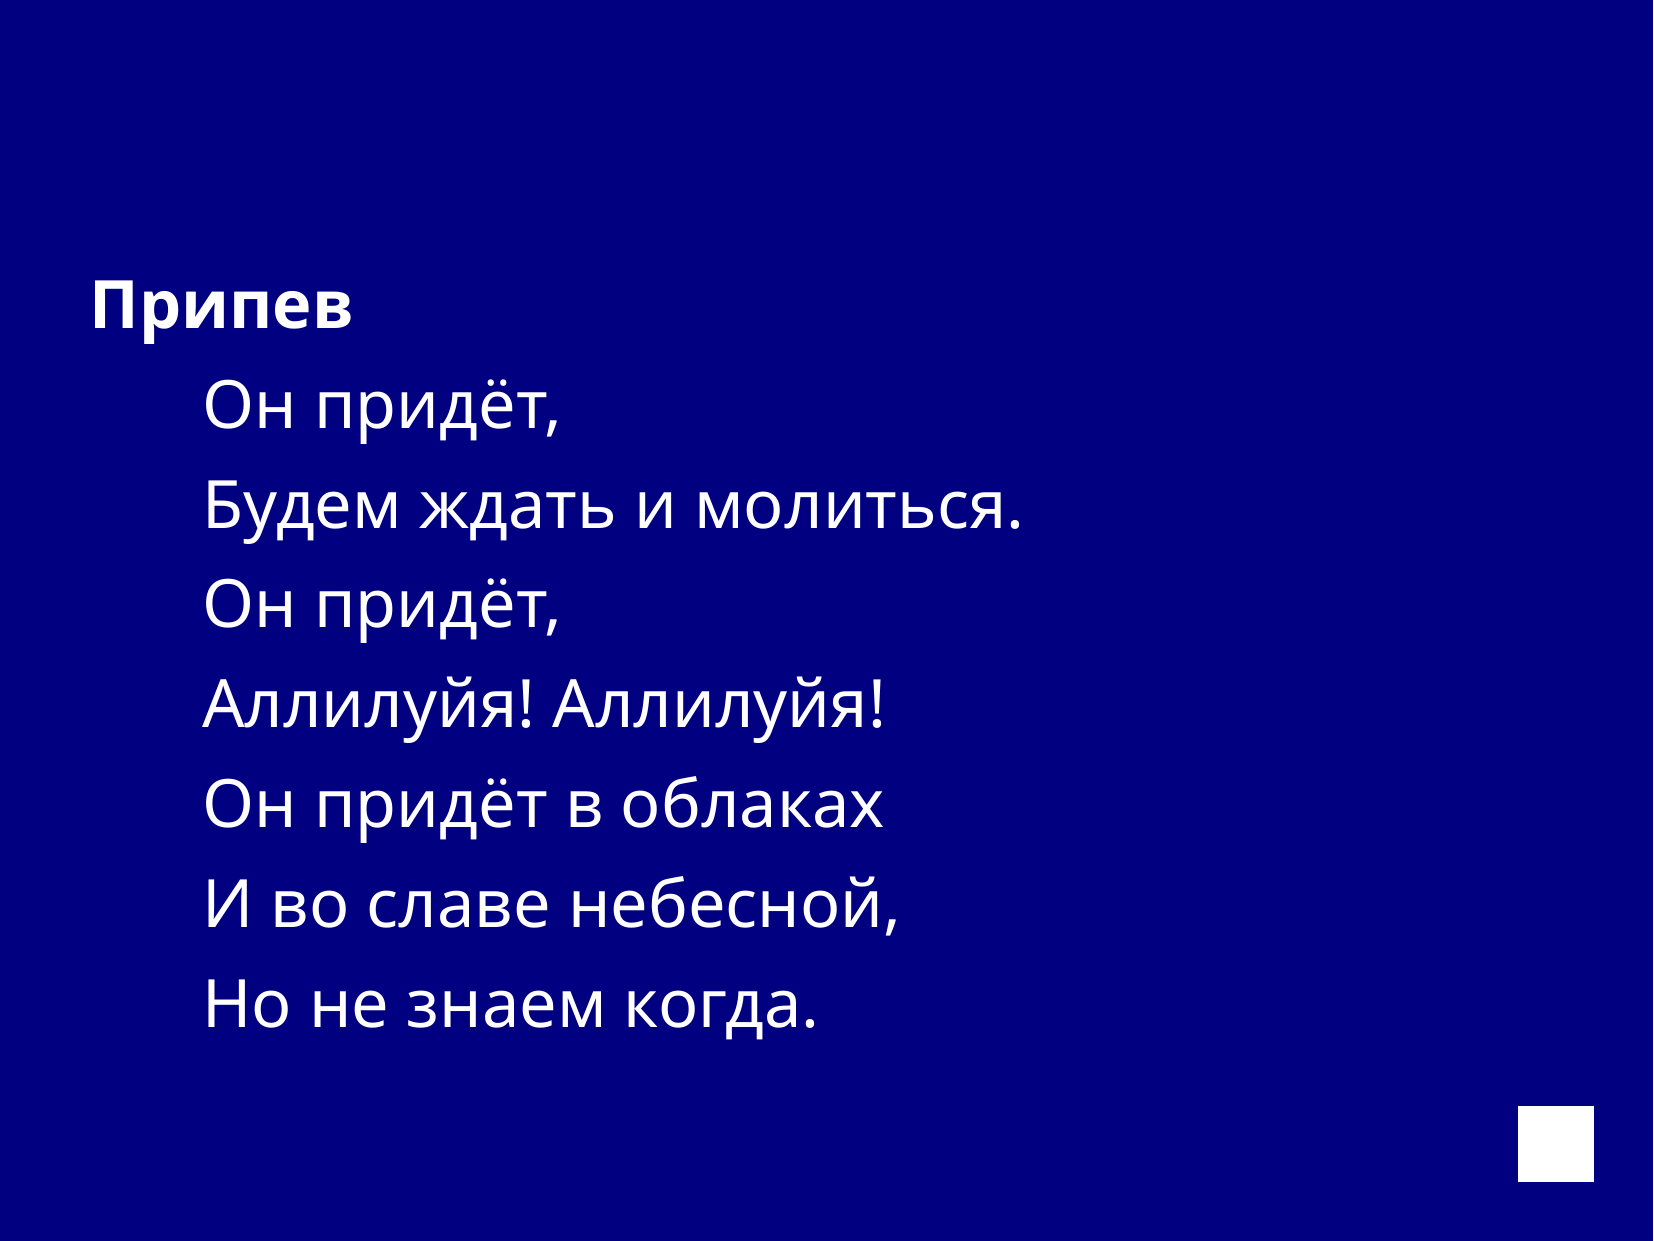

Припев
	Он придёт,
	Будем ждать и молиться.
	Он придёт,
	Аллилуйя! Аллилуйя!
	Он придёт в облаках
	И во славе небесной,
	Но не знаем когда.